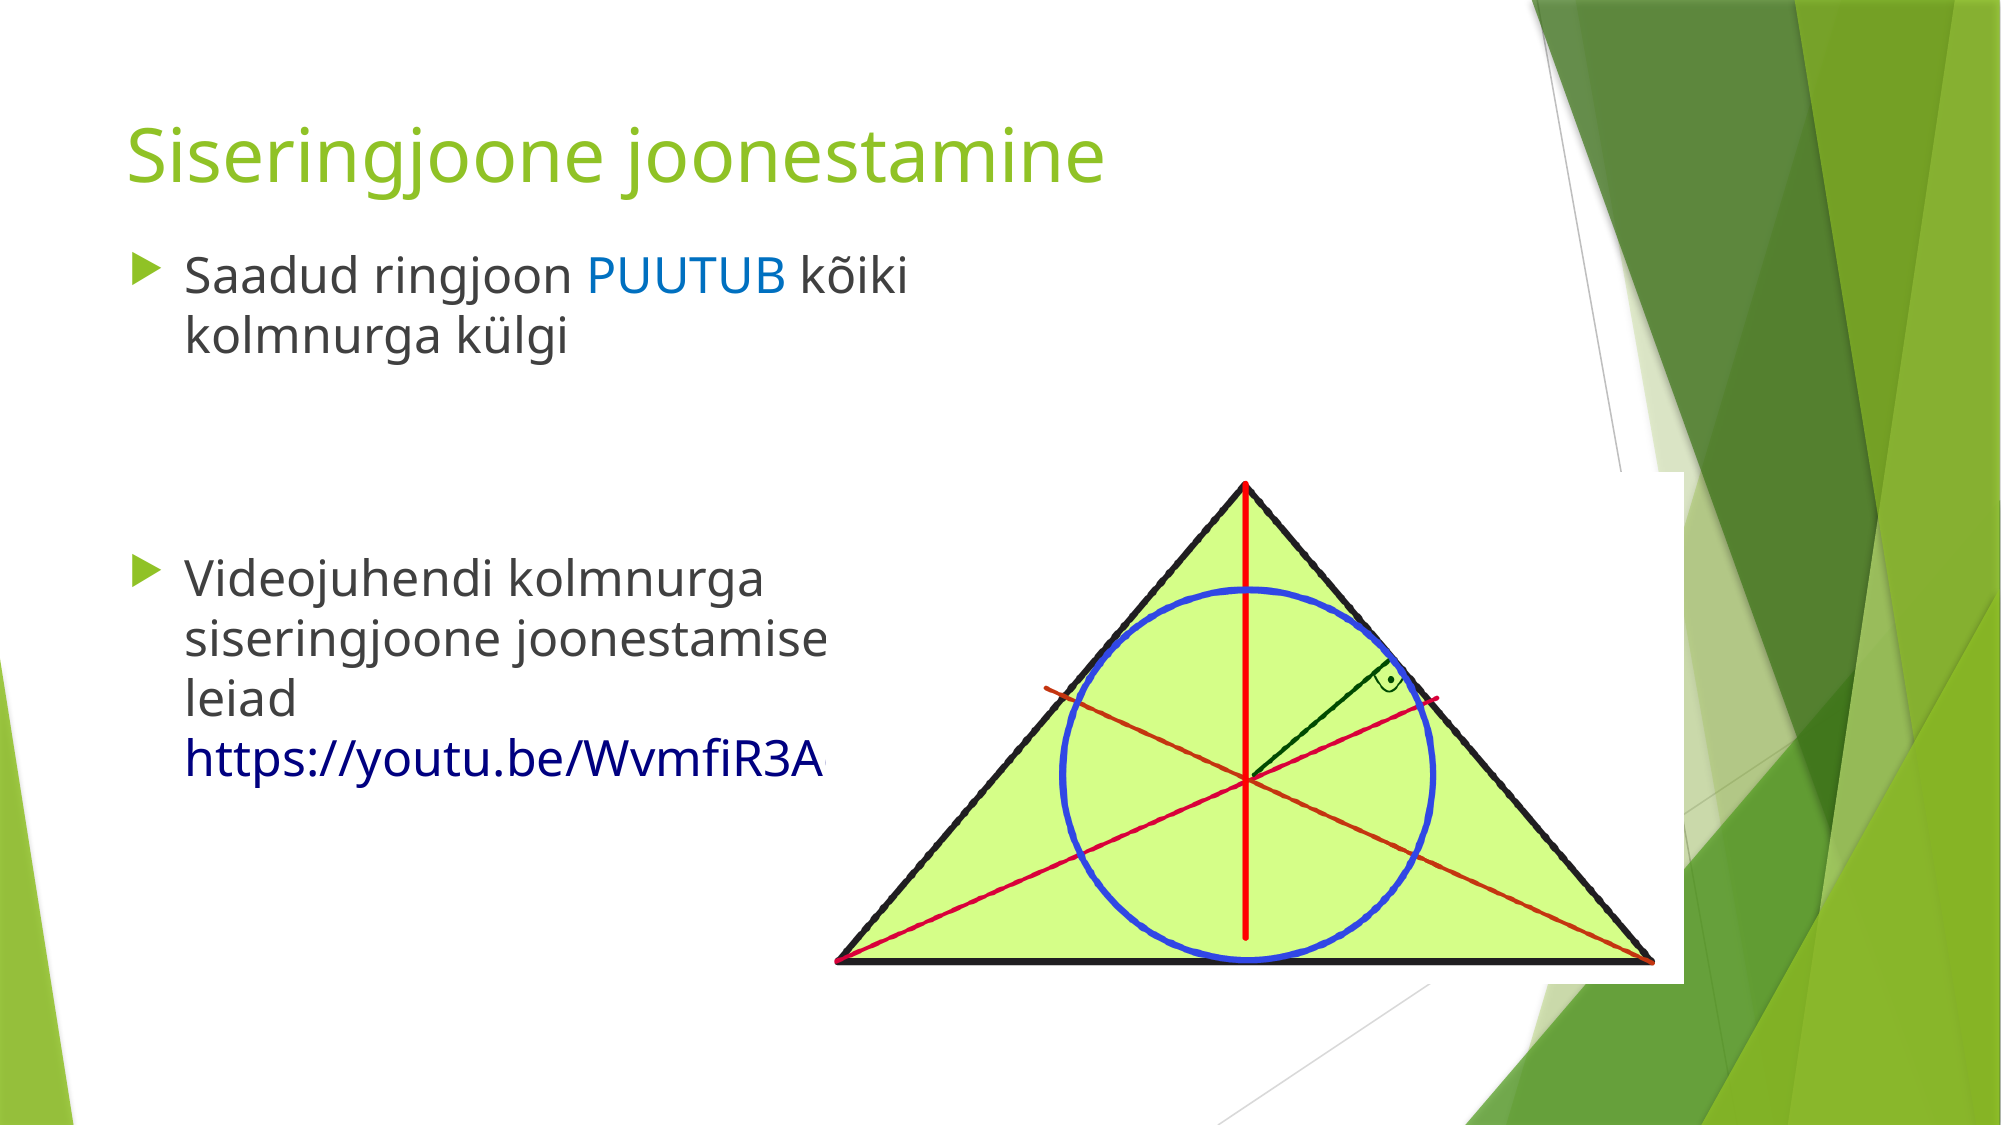

# Siseringjoone joonestamine
Saadud ringjoon PUUTUB kõiki kolmnurga külgi
Videojuhendi kolmnurga
siseringjoone joonestamisest
leiad
https://youtu.be/WvmfiR3AoIU